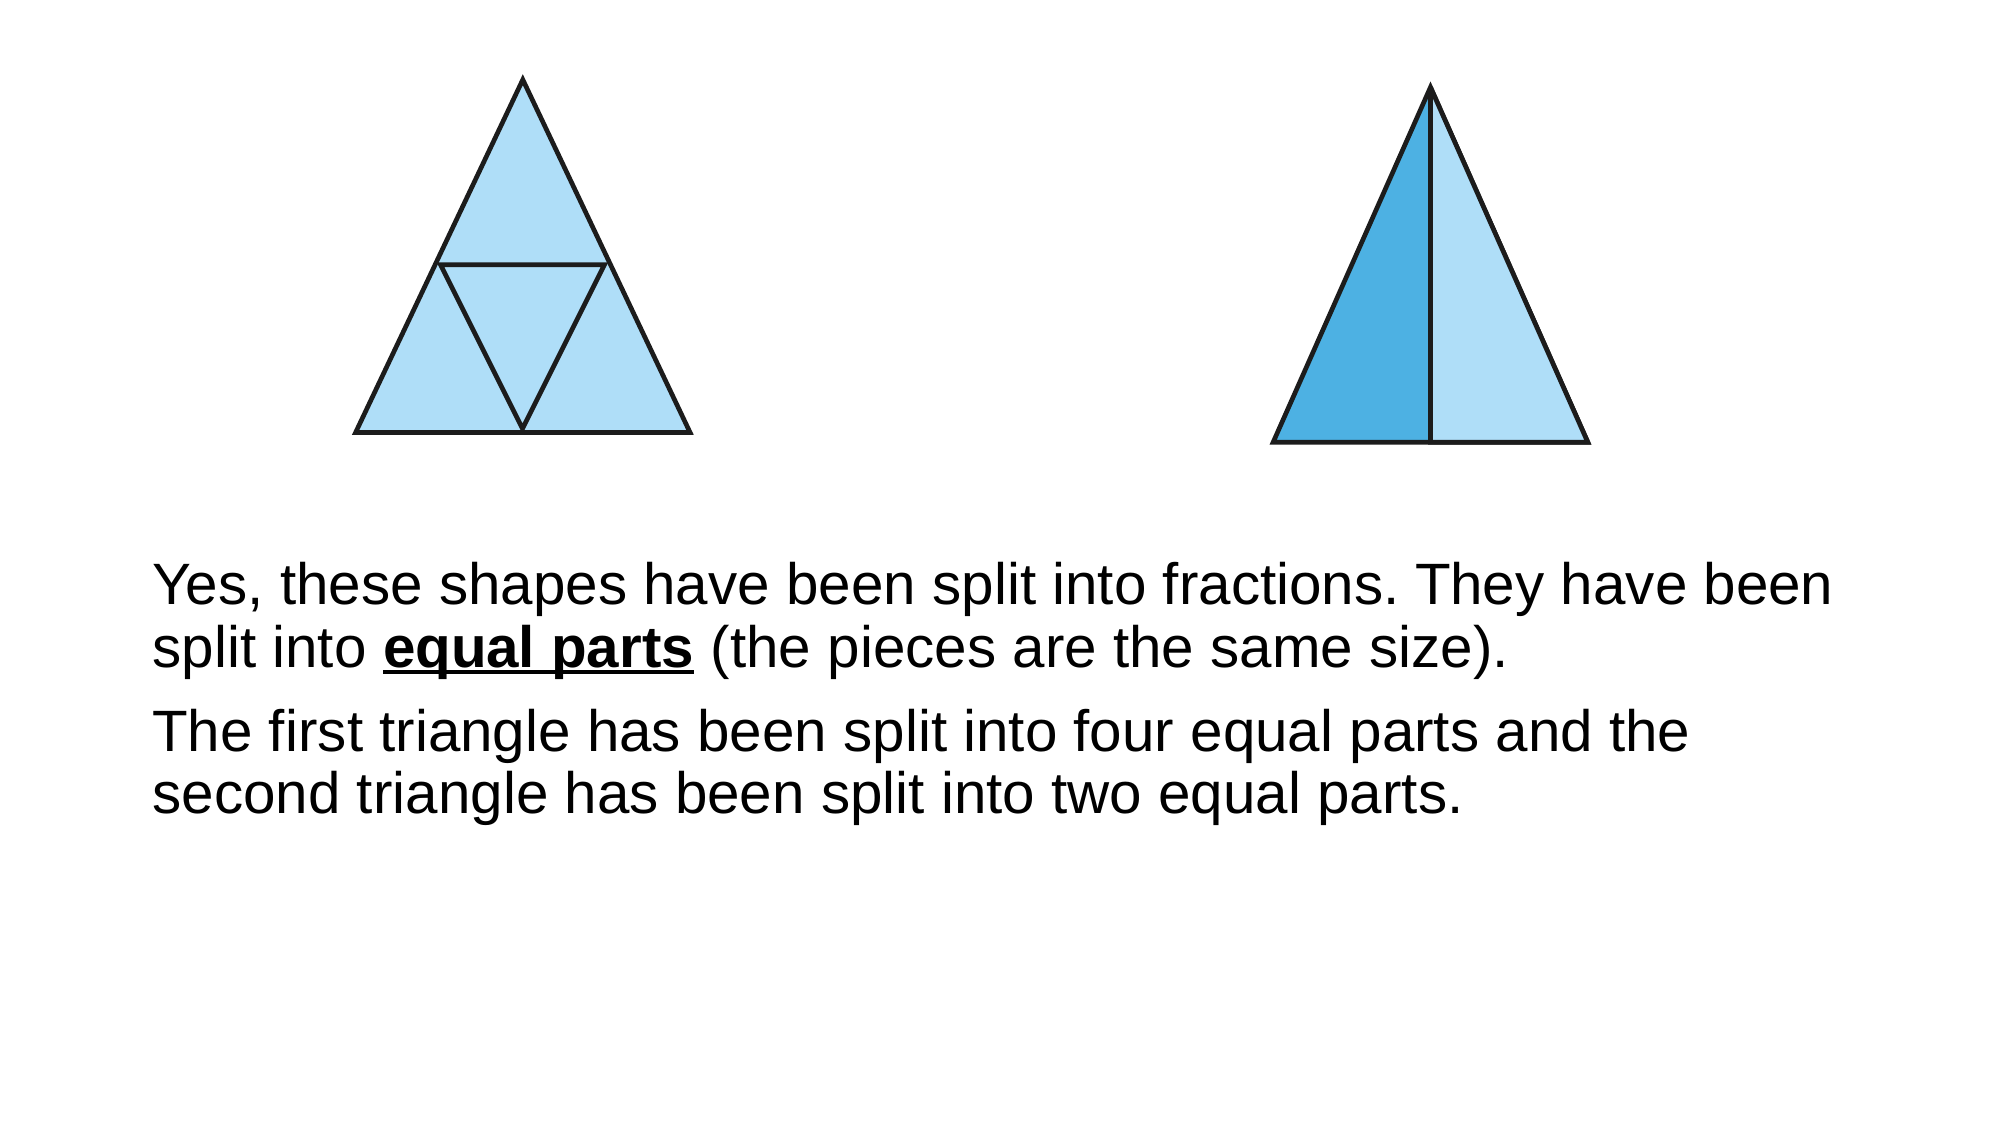

# Yes, these shapes have been split into fractions. They have been split into equal parts (the pieces are the same size).
The first triangle has been split into four equal parts and the second triangle has been split into two equal parts.